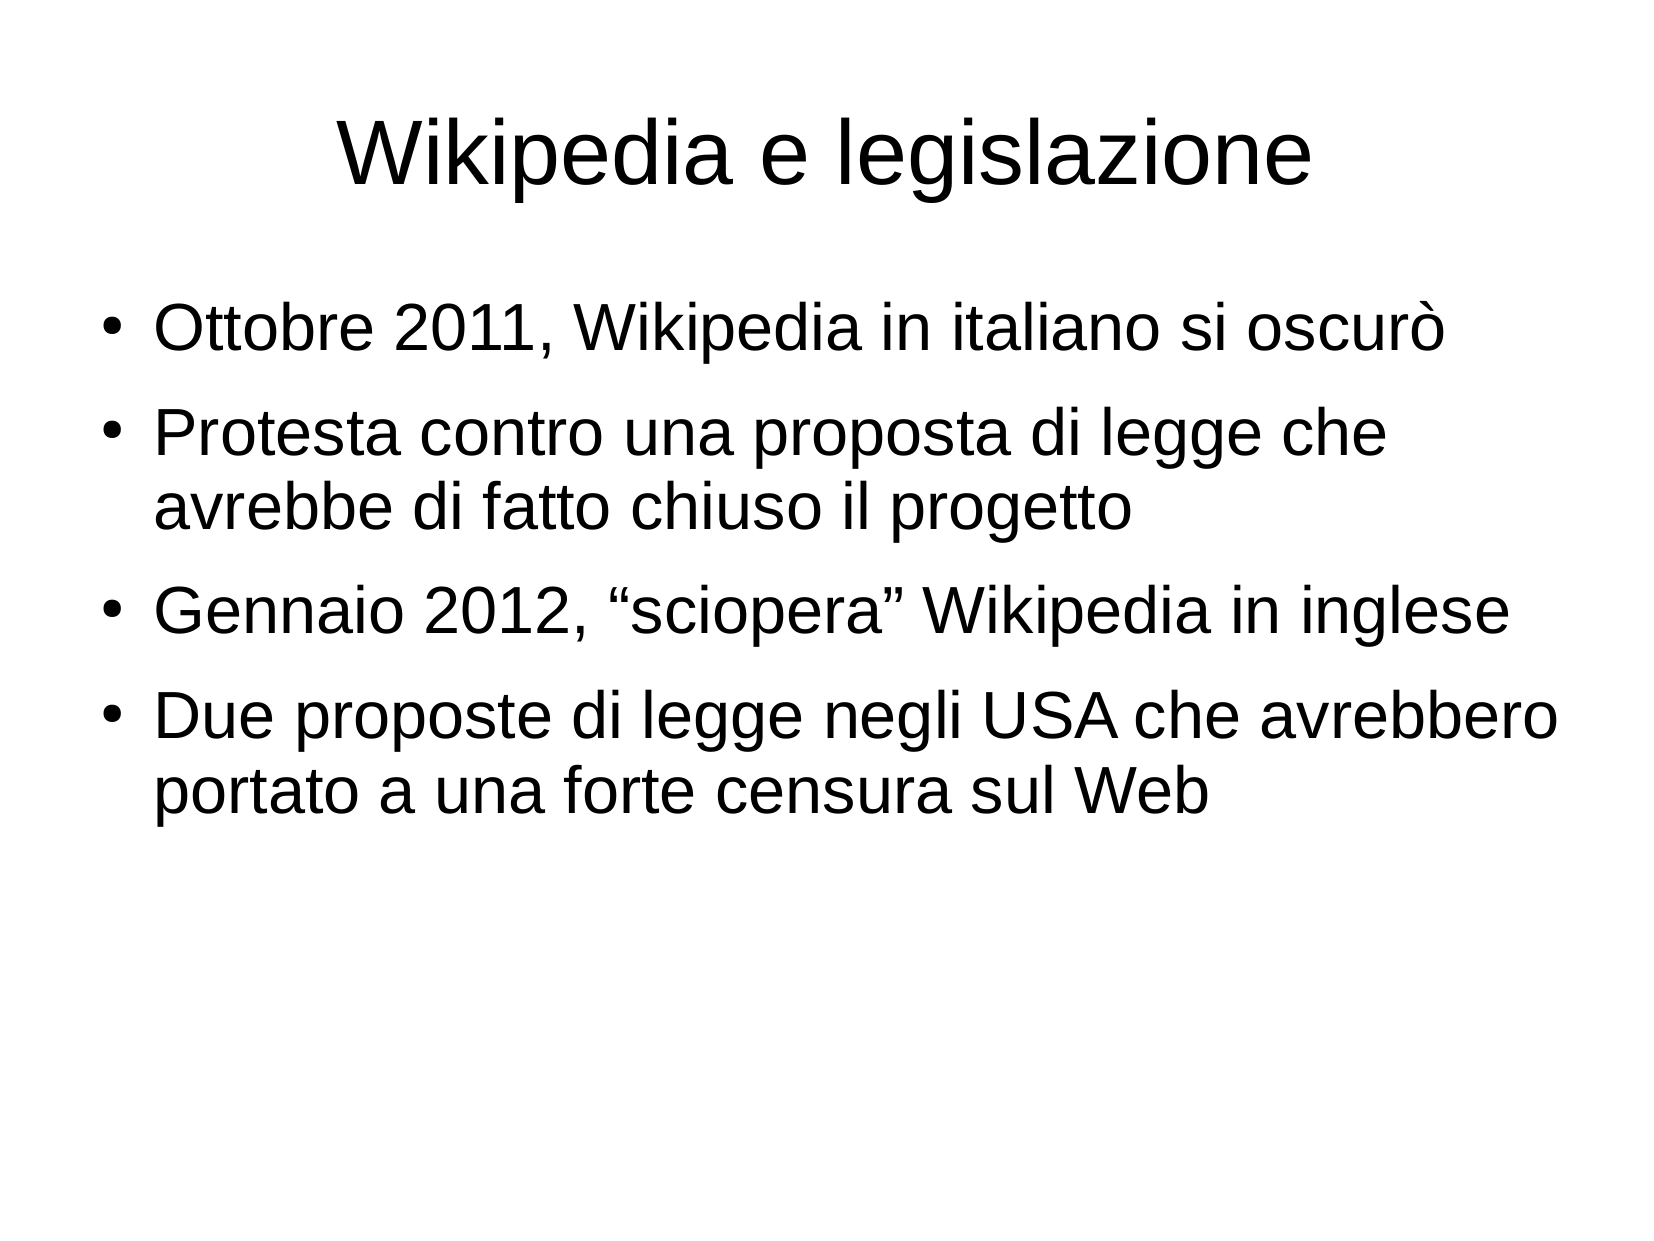

# Wikipedia e legislazione
Ottobre 2011, Wikipedia in italiano si oscurò
Protesta contro una proposta di legge che avrebbe di fatto chiuso il progetto
Gennaio 2012, “sciopera” Wikipedia in inglese
Due proposte di legge negli USA che avrebbero portato a una forte censura sul Web